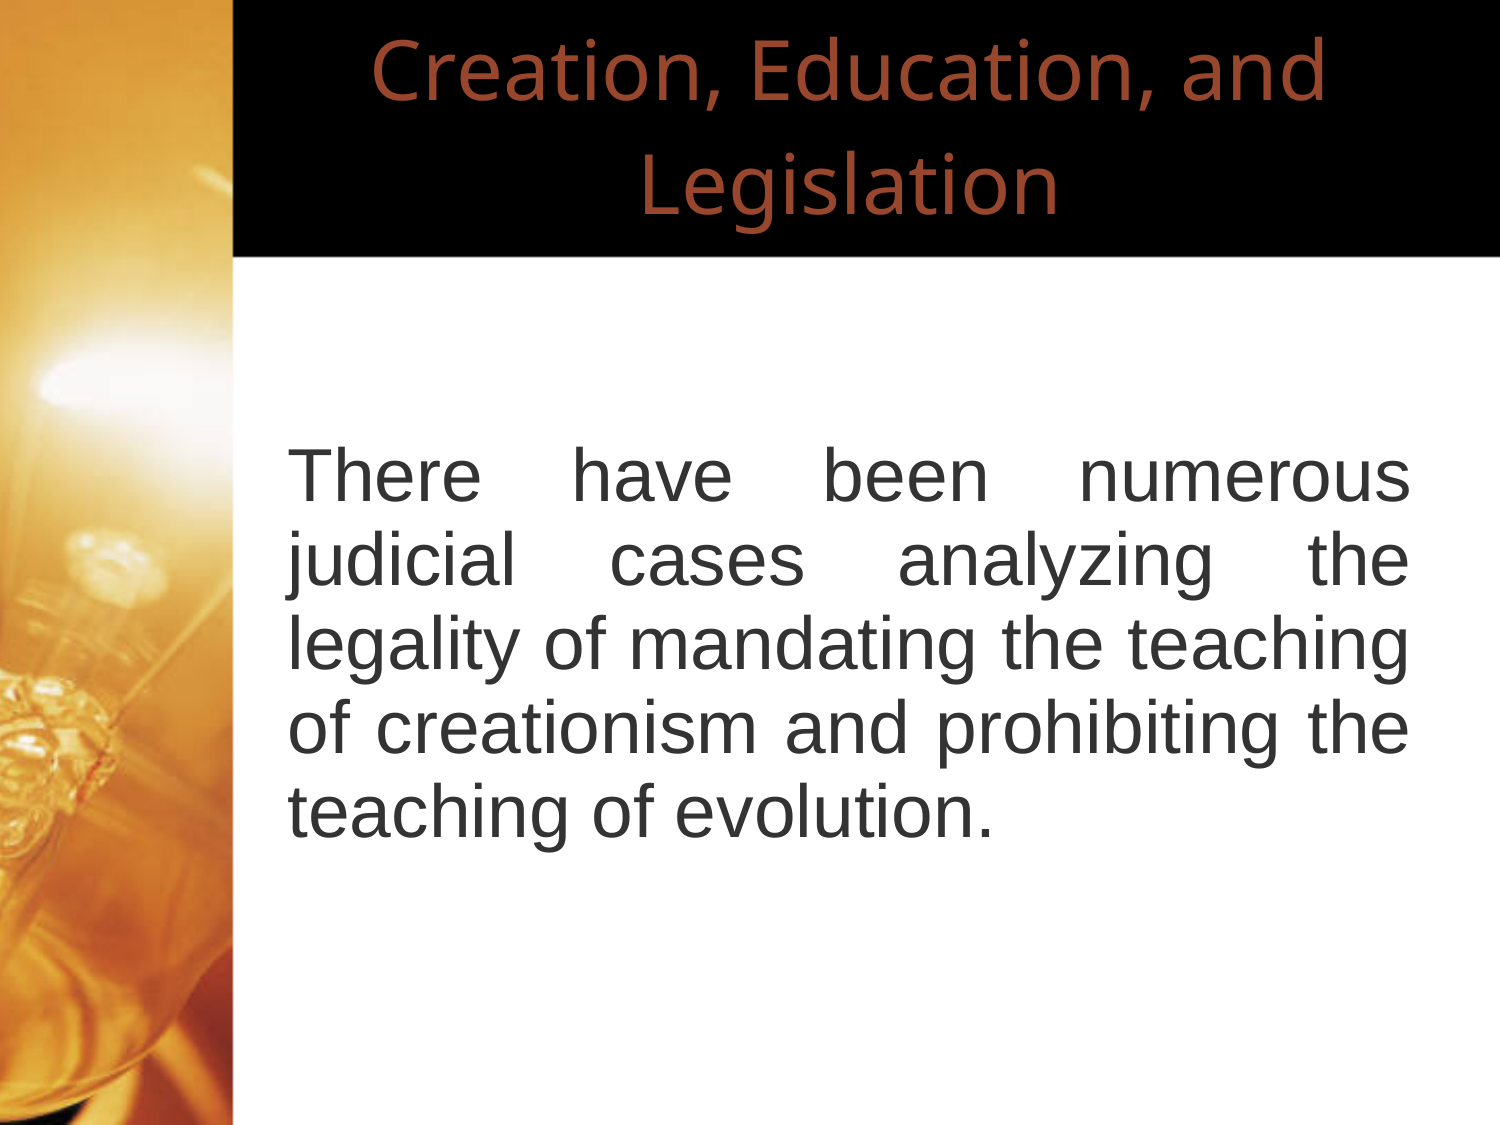

# Creation, Education, and Legislation
There have been numerous judicial cases analyzing the legality of mandating the teaching of creationism and prohibiting the teaching of evolution.